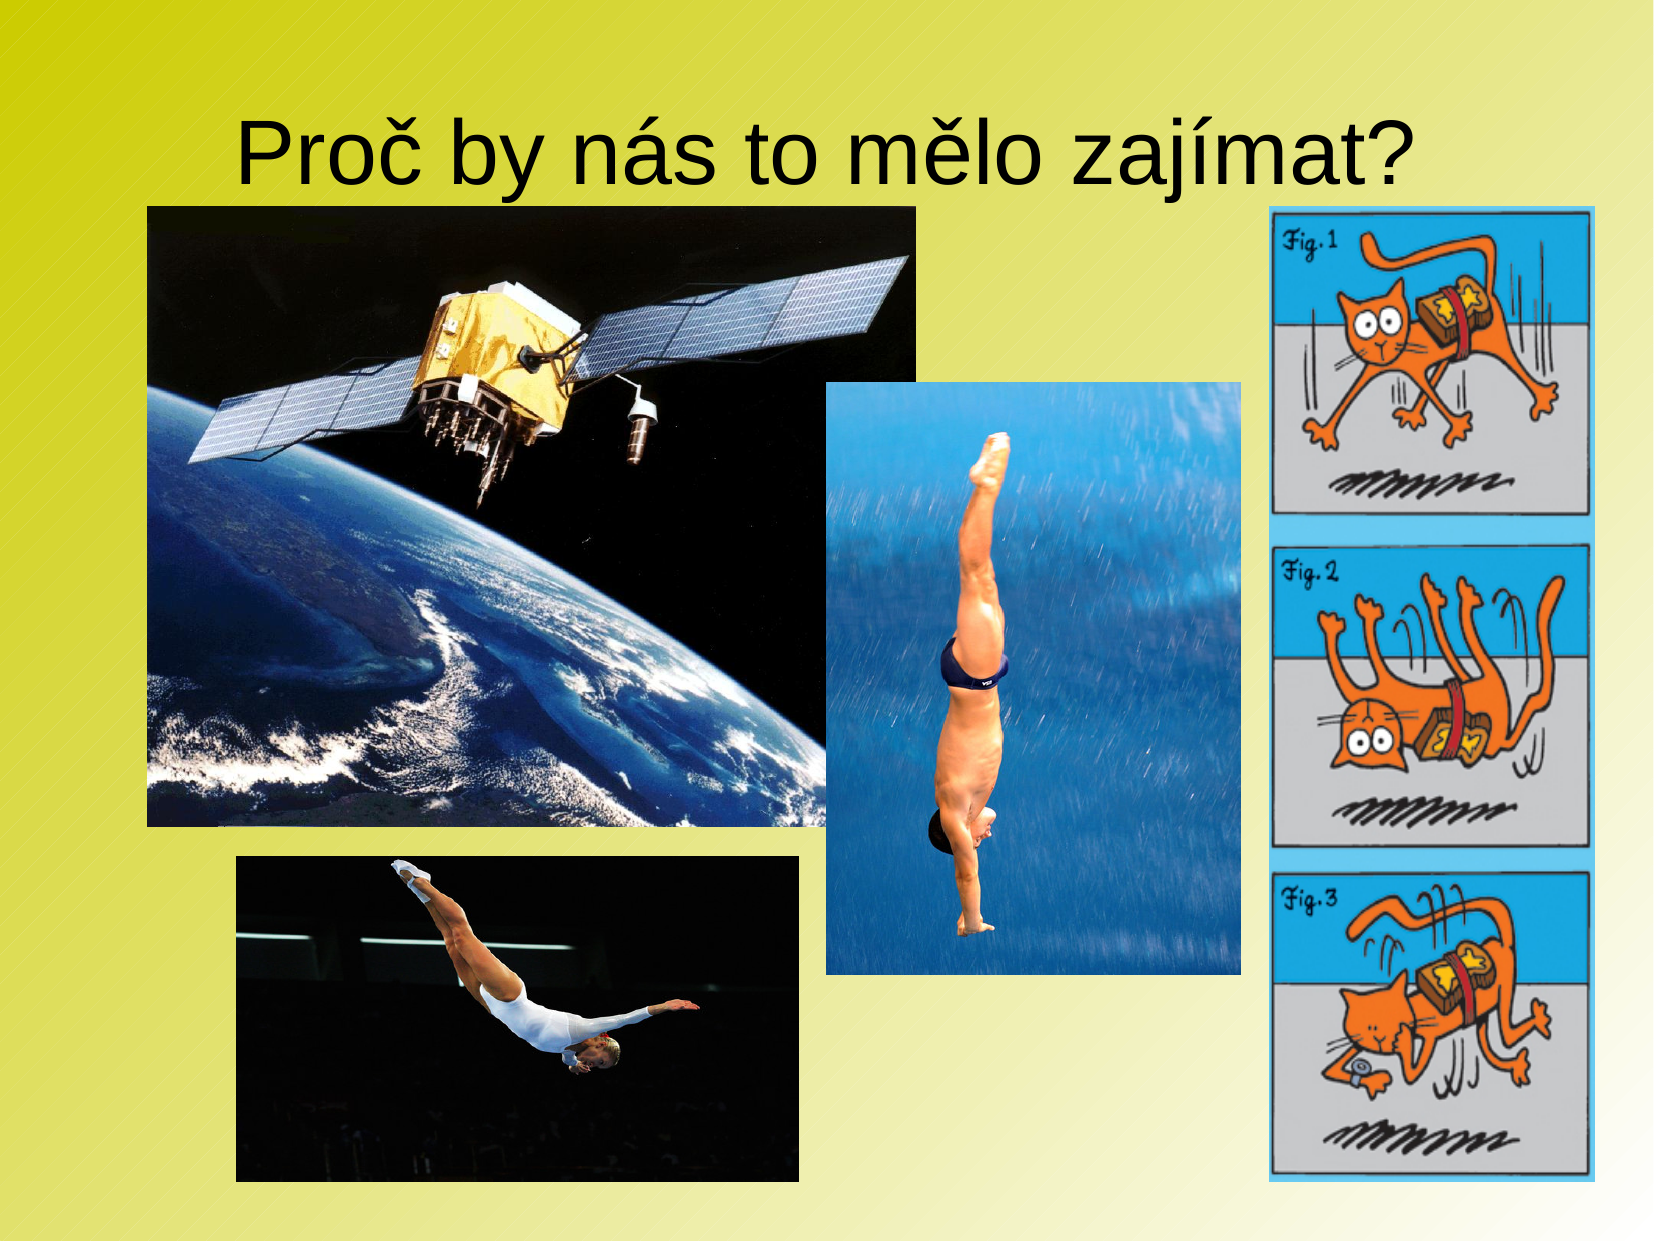

# Proč by nás to mělo zajímat?